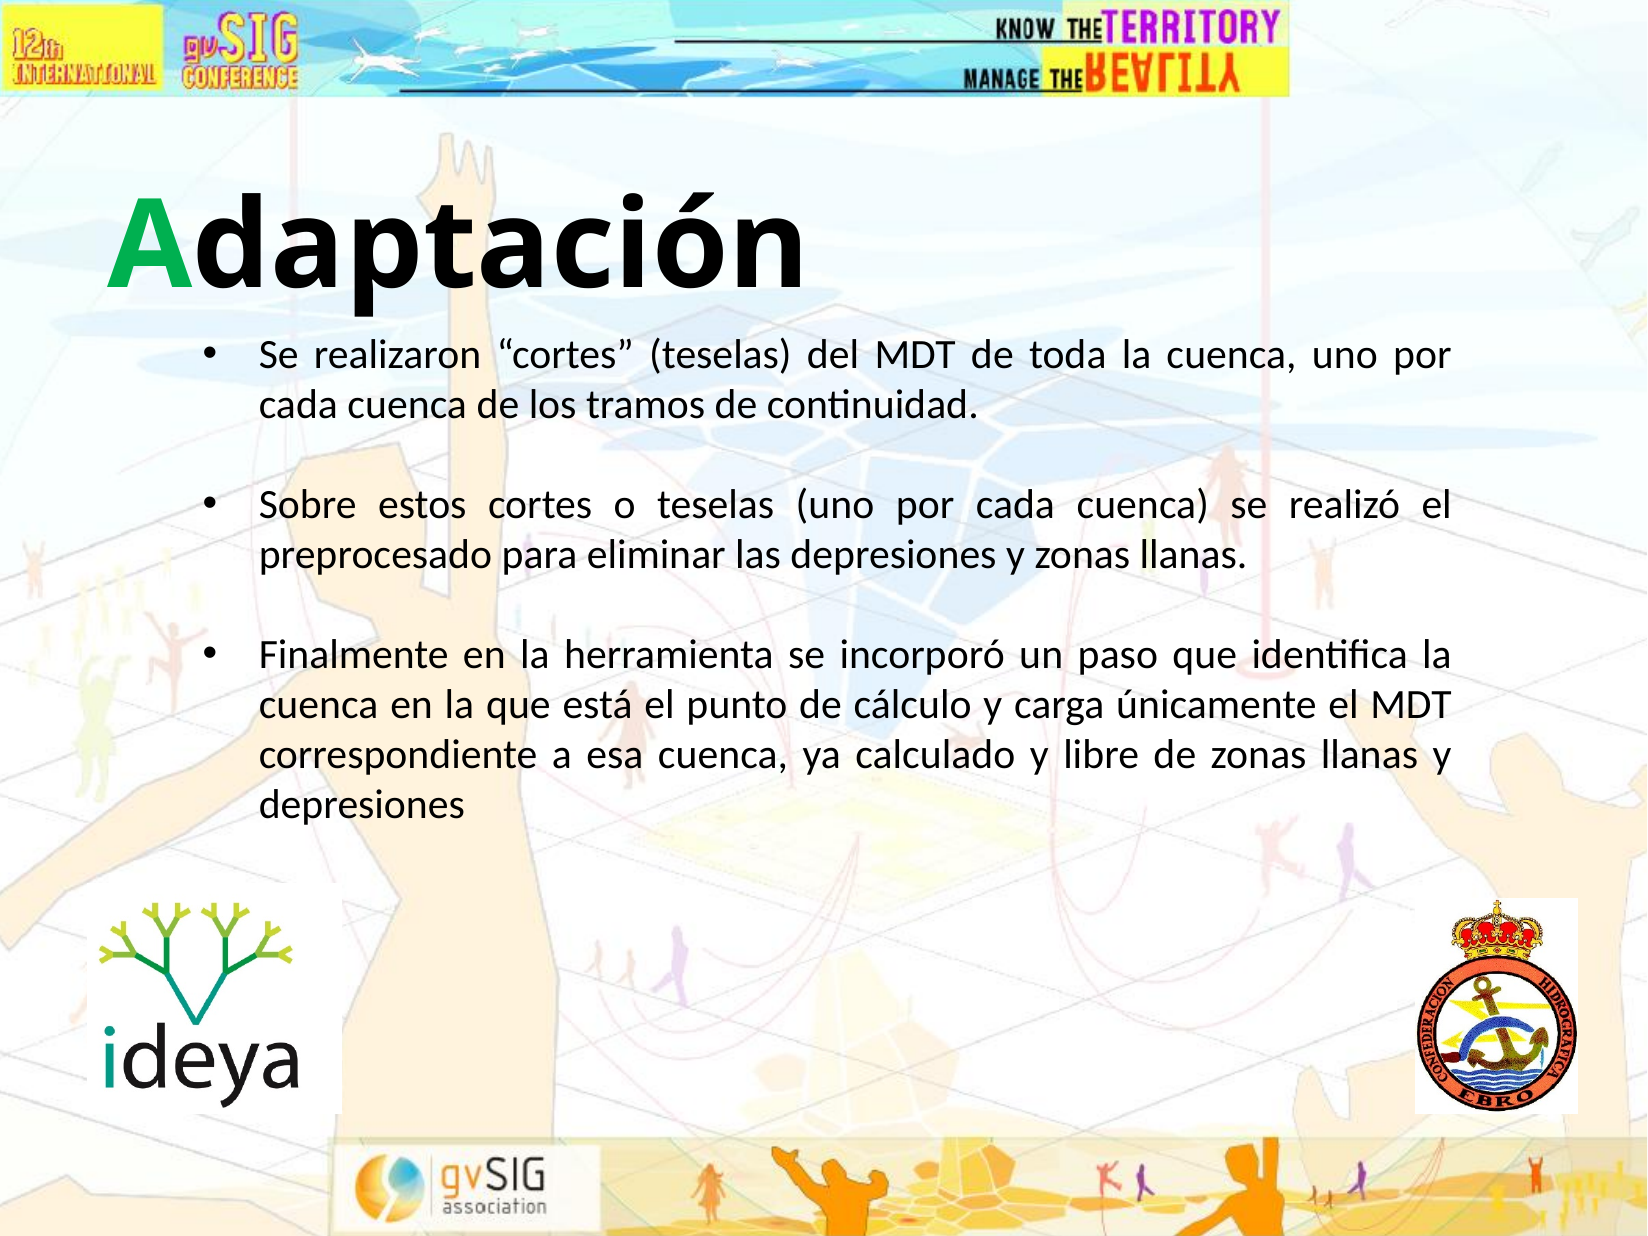

# Adaptación
Se realizaron “cortes” (teselas) del MDT de toda la cuenca, uno por cada cuenca de los tramos de continuidad.
Sobre estos cortes o teselas (uno por cada cuenca) se realizó el preprocesado para eliminar las depresiones y zonas llanas.
Finalmente en la herramienta se incorporó un paso que identifica la cuenca en la que está el punto de cálculo y carga únicamente el MDT correspondiente a esa cuenca, ya calculado y libre de zonas llanas y depresiones